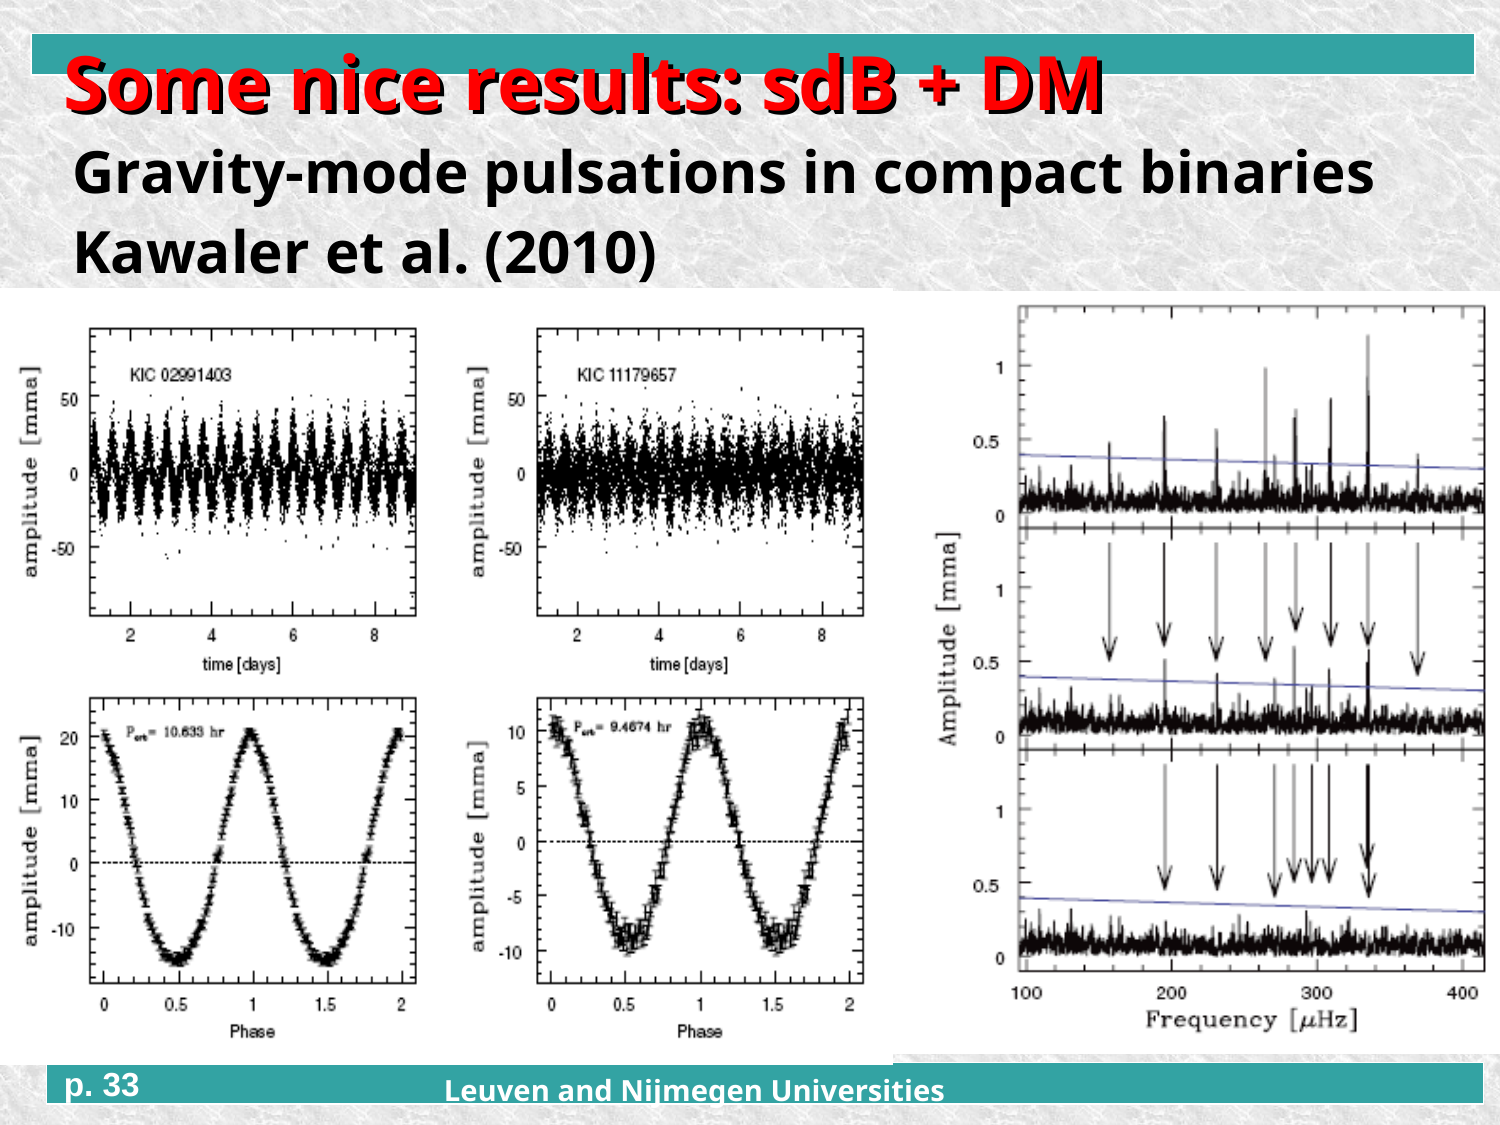

# Some nice results: sdB + DM
Gravity-mode pulsations in compact binaries
Kawaler et al. (2010)